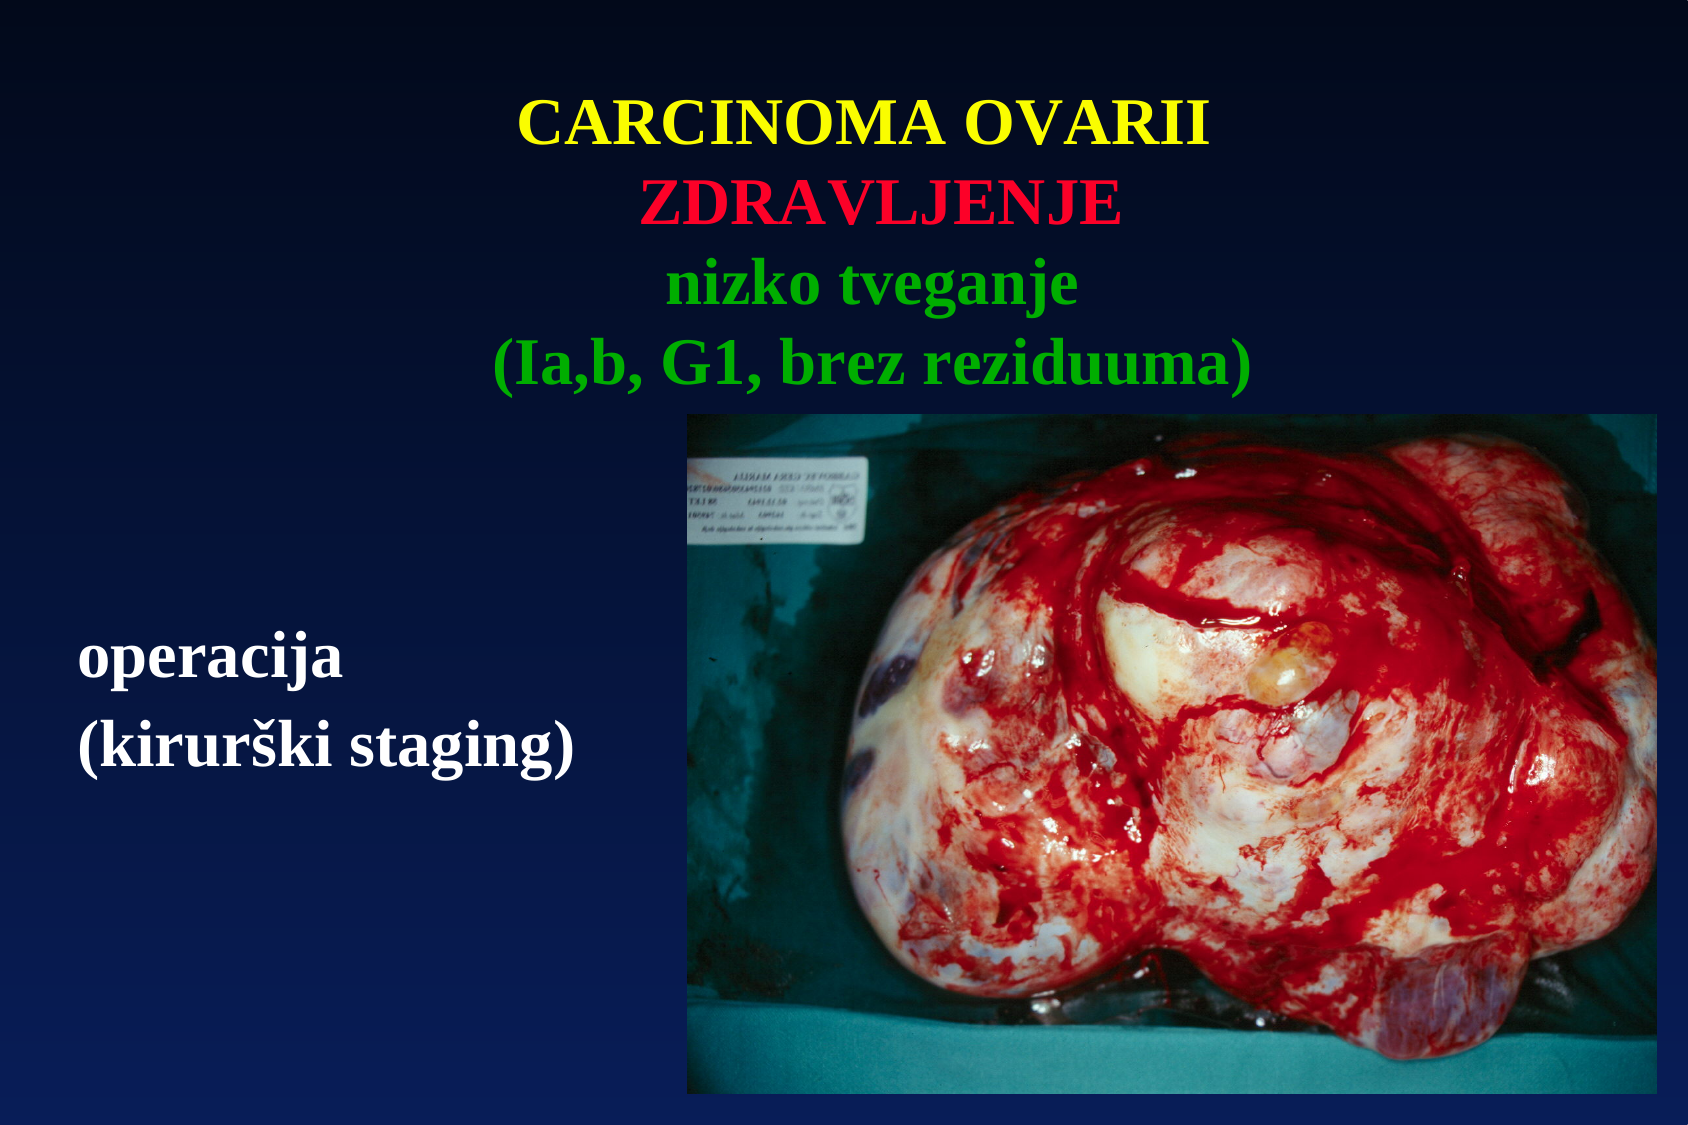

# CARCINOMA OVARII ZDRAVLJENJE nizko tveganje (Ia,b, G1, brez reziduuma)
operacija
(kirurški staging)